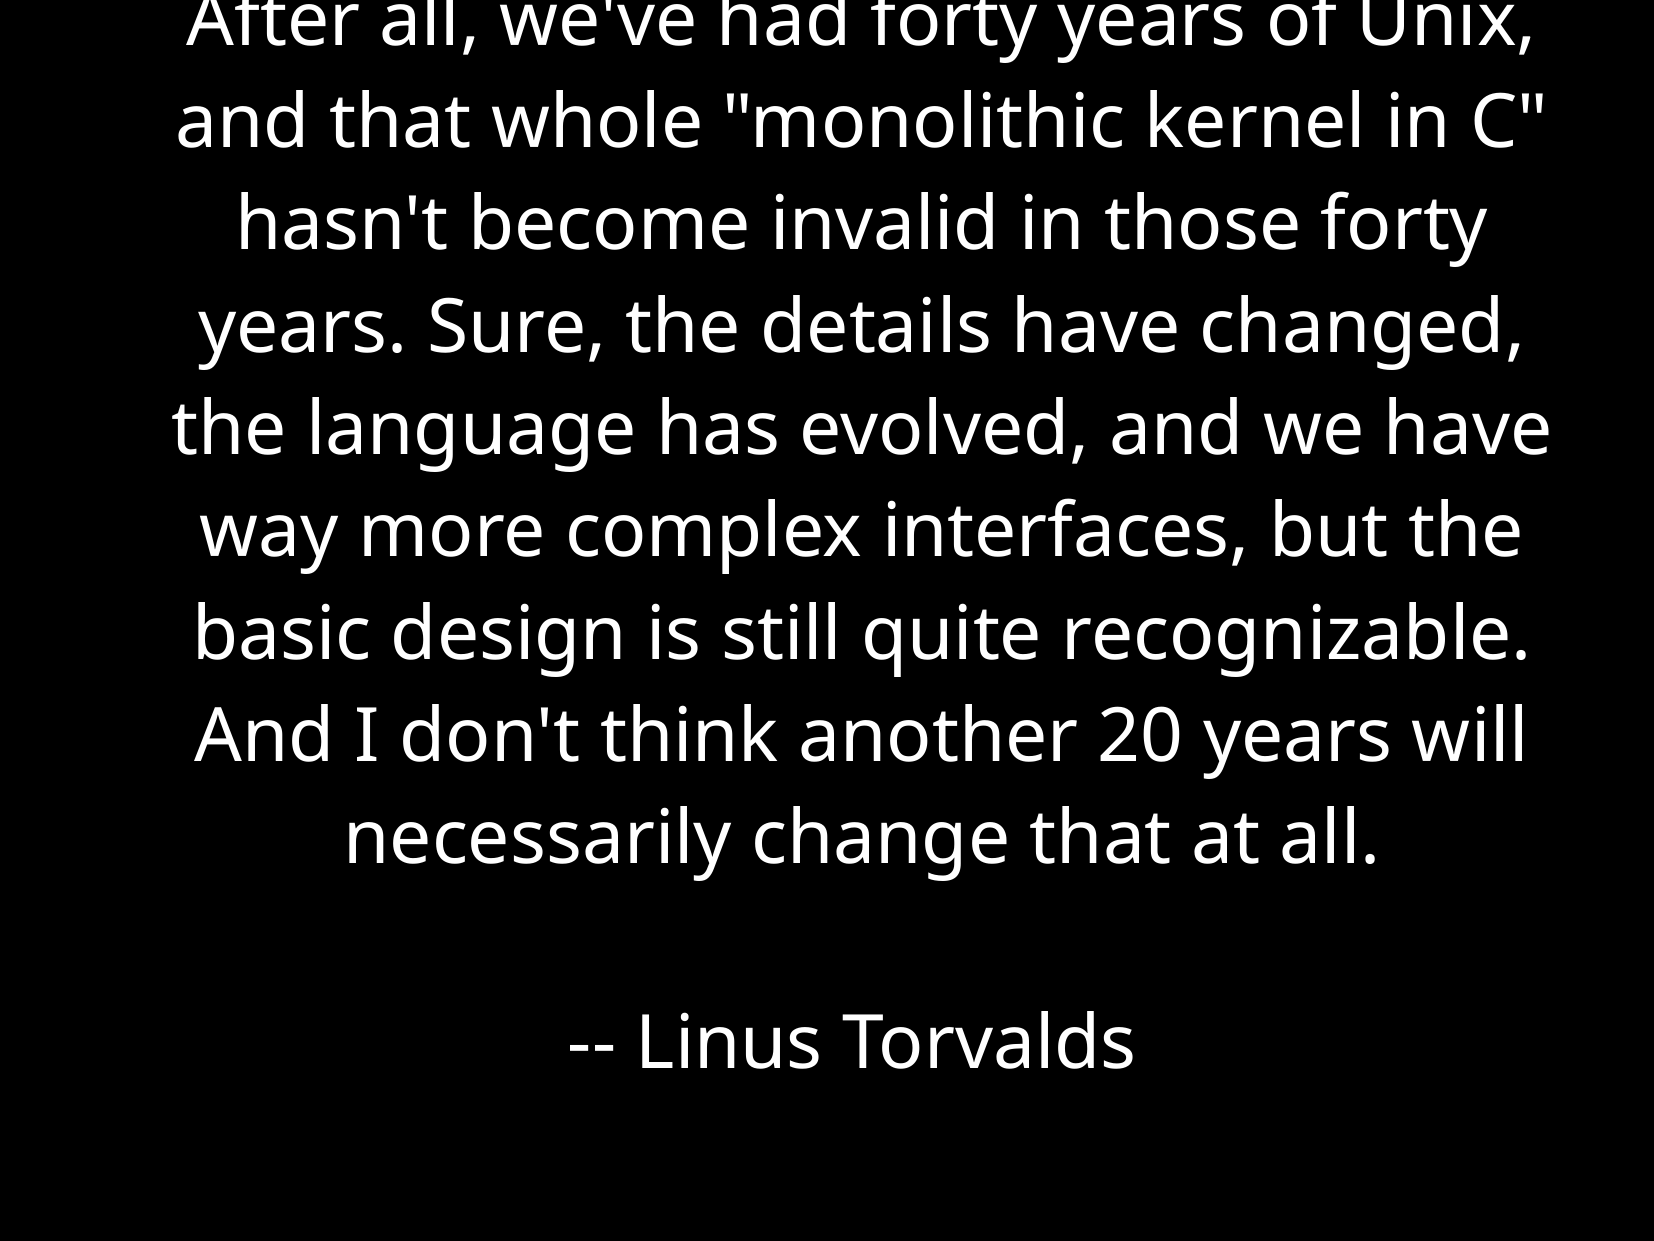

# After all, we've had forty years of Unix, and that whole "monolithic kernel in C" hasn't become invalid in those forty years. Sure, the details have changed, the language has evolved, and we have way more complex interfaces, but the basic design is still quite recognizable. And I don't think another 20 years will necessarily change that at all.
-- Linus Torvalds